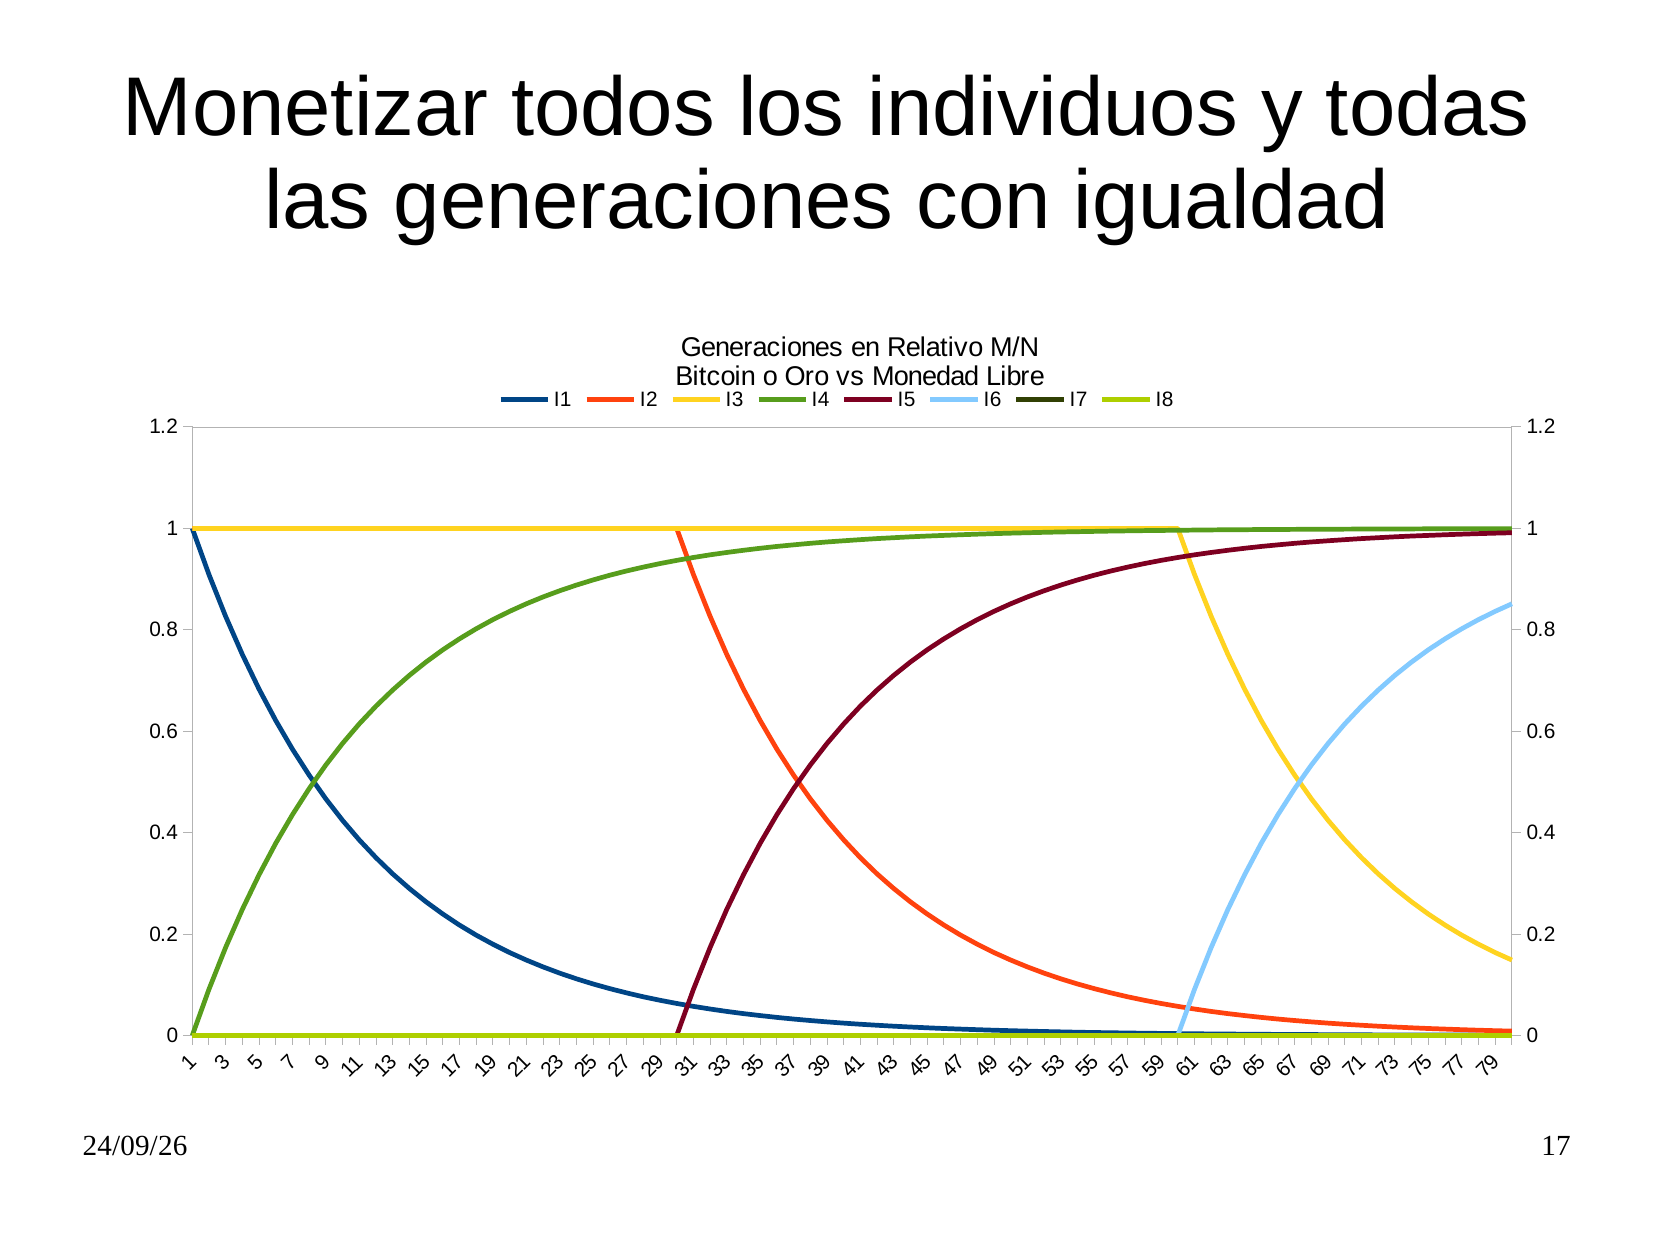

# Monetizar todos los individuos y todas las generaciones con igualdad
### Chart: Generaciones en Relativo M/N
Bitcoin o Oro vs Monedad Libre
| Category | I1 | I2 | I3 | I5 | I6 | I7 | I8 | I4 |
|---|---|---|---|---|---|---|---|---|
| 1 | 1.0 | 1.0 | 1.0 | 0.0 | 0.0 | 0.0 | 0.0 | 0.0 |
| 2 | 0.909090909090909 | 1.0 | 1.0 | 0.0 | 0.0 | 0.0 | 0.0 | 0.0909090909090909 |
| 3 | 0.826446280991735 | 1.0 | 1.0 | 0.0 | 0.0 | 0.0 | 0.0 | 0.173553719008264 |
| 4 | 0.751314800901578 | 1.0 | 1.0 | 0.0 | 0.0 | 0.0 | 0.0 | 0.248685199098422 |
| 5 | 0.683013455365071 | 1.0 | 1.0 | 0.0 | 0.0 | 0.0 | 0.0 | 0.316986544634929 |
| 6 | 0.620921323059155 | 1.0 | 1.0 | 0.0 | 0.0 | 0.0 | 0.0 | 0.379078676940845 |
| 7 | 0.564473930053777 | 1.0 | 1.0 | 0.0 | 0.0 | 0.0 | 0.0 | 0.435526069946223 |
| 8 | 0.513158118230707 | 1.0 | 1.0 | 0.0 | 0.0 | 0.0 | 0.0 | 0.486841881769293 |
| 9 | 0.466507380209733 | 1.0 | 1.0 | 0.0 | 0.0 | 0.0 | 0.0 | 0.533492619790267 |
| 10 | 0.424097618372485 | 1.0 | 1.0 | 0.0 | 0.0 | 0.0 | 0.0 | 0.575902381627515 |
| 11 | 0.385543289429532 | 1.0 | 1.0 | 0.0 | 0.0 | 0.0 | 0.0 | 0.614456710570468 |
| 12 | 0.350493899481393 | 1.0 | 1.0 | 0.0 | 0.0 | 0.0 | 0.0 | 0.649506100518608 |
| 13 | 0.318630817710357 | 1.0 | 1.0 | 0.0 | 0.0 | 0.0 | 0.0 | 0.681369182289643 |
| 14 | 0.289664379736688 | 1.0 | 1.0 | 0.0 | 0.0 | 0.0 | 0.0 | 0.710335620263312 |
| 15 | 0.26333125430608 | 1.0 | 1.0 | 0.0 | 0.0 | 0.0 | 0.0 | 0.73666874569392 |
| 16 | 0.239392049369164 | 1.0 | 1.0 | 0.0 | 0.0 | 0.0 | 0.0 | 0.760607950630837 |
| 17 | 0.217629135790149 | 1.0 | 1.0 | 0.0 | 0.0 | 0.0 | 0.0 | 0.782370864209851 |
| 18 | 0.197844668900135 | 1.0 | 1.0 | 0.0 | 0.0 | 0.0 | 0.0 | 0.802155331099865 |
| 19 | 0.179858789909214 | 1.0 | 1.0 | 0.0 | 0.0 | 0.0 | 0.0 | 0.820141210090786 |
| 20 | 0.163507990826558 | 1.0 | 1.0 | 0.0 | 0.0 | 0.0 | 0.0 | 0.836492009173442 |
| 21 | 0.148643628024144 | 1.0 | 1.0 | 0.0 | 0.0 | 0.0 | 0.0 | 0.851356371975856 |
| 22 | 0.13513057093104 | 1.0 | 1.0 | 0.0 | 0.0 | 0.0 | 0.0 | 0.86486942906896 |
| 23 | 0.122845973573672 | 1.0 | 1.0 | 0.0 | 0.0 | 0.0 | 0.0 | 0.877154026426327 |
| 24 | 0.111678157794248 | 1.0 | 1.0 | 0.0 | 0.0 | 0.0 | 0.0 | 0.888321842205752 |
| 25 | 0.101525597994771 | 1.0 | 1.0 | 0.0 | 0.0 | 0.0 | 0.0 | 0.898474402005229 |
| 26 | 0.0922959981770642 | 1.0 | 1.0 | 0.0 | 0.0 | 0.0 | 0.0 | 0.907704001822936 |
| 27 | 0.0839054528882402 | 1.0 | 1.0 | 0.0 | 0.0 | 0.0 | 0.0 | 0.91609454711176 |
| 28 | 0.0762776844438547 | 1.0 | 1.0 | 0.0 | 0.0 | 0.0 | 0.0 | 0.923722315556145 |
| 29 | 0.0693433494944134 | 1.0 | 1.0 | 0.0 | 0.0 | 0.0 | 0.0 | 0.930656650505587 |
| 30 | 0.0630394086312849 | 1.0 | 1.0 | 0.0 | 0.0 | 0.0 | 0.0 | 0.936960591368715 |
| 31 | 0.0573085533011681 | 0.909090909090909 | 1.0 | 0.0909090909090909 | 0.0 | 0.0 | 0.0 | 0.942691446698832 |
| 32 | 0.0520986848192437 | 0.826446280991735 | 1.0 | 0.173553719008264 | 0.0 | 0.0 | 0.0 | 0.947901315180756 |
| 33 | 0.047362440744767 | 0.751314800901578 | 1.0 | 0.248685199098422 | 0.0 | 0.0 | 0.0 | 0.952637559255233 |
| 34 | 0.0430567643134245 | 0.683013455365071 | 1.0 | 0.316986544634929 | 0.0 | 0.0 | 0.0 | 0.956943235686575 |
| 35 | 0.0391425130122041 | 0.620921323059155 | 1.0 | 0.379078676940845 | 0.0 | 0.0 | 0.0 | 0.960857486987796 |
| 36 | 0.0355841027383674 | 0.564473930053777 | 1.0 | 0.435526069946222 | 0.0 | 0.0 | 0.0 | 0.964415897261632 |
| 37 | 0.0323491843076067 | 0.513158118230707 | 1.0 | 0.486841881769293 | 0.0 | 0.0 | 0.0 | 0.967650815692393 |
| 38 | 0.0294083493705516 | 0.466507380209733 | 1.0 | 0.533492619790267 | 0.0 | 0.0 | 0.0 | 0.970591650629448 |
| 39 | 0.0267348630641378 | 0.424097618372485 | 1.0 | 0.575902381627515 | 0.0 | 0.0 | 0.0 | 0.973265136935862 |
| 40 | 0.024304420967398 | 0.385543289429532 | 1.0 | 0.614456710570468 | 0.0 | 0.0 | 0.0 | 0.975695579032602 |
| 41 | 0.02209492815218 | 0.350493899481393 | 1.0 | 0.649506100518607 | 0.0 | 0.0 | 0.0 | 0.97790507184782 |
| 42 | 0.0200862983201636 | 0.318630817710357 | 1.0 | 0.681369182289643 | 0.0 | 0.0 | 0.0 | 0.979913701679836 |
| 43 | 0.0182602712001488 | 0.289664379736688 | 1.0 | 0.710335620263312 | 0.0 | 0.0 | 0.0 | 0.981739728799851 |
| 44 | 0.0166002465455898 | 0.26333125430608 | 1.0 | 0.73666874569392 | 0.0 | 0.0 | 0.0 | 0.98339975345441 |
| 45 | 0.0150911332232634 | 0.239392049369164 | 1.0 | 0.760607950630836 | 0.0 | 0.0 | 0.0 | 0.984908866776737 |
| 46 | 0.0137192120211486 | 0.217629135790149 | 1.0 | 0.782370864209851 | 0.0 | 0.0 | 0.0 | 0.986280787978851 |
| 47 | 0.0124720109283169 | 0.197844668900135 | 1.0 | 0.802155331099865 | 0.0 | 0.0 | 0.0 | 0.987527989071683 |
| 48 | 0.0113381917530154 | 0.179858789909214 | 1.0 | 0.820141210090786 | 0.0 | 0.0 | 0.0 | 0.988661808246985 |
| 49 | 0.0103074470481958 | 0.163507990826558 | 1.0 | 0.836492009173442 | 0.0 | 0.0 | 0.0 | 0.989692552951804 |
| 50 | 0.0093704064074507 | 0.148643628024144 | 1.0 | 0.851356371975856 | 0.0 | 0.0 | 0.0 | 0.990629593592549 |
| 51 | 0.00851855127950064 | 0.13513057093104 | 1.0 | 0.86486942906896 | 0.0 | 0.0 | 0.0 | 0.991481448720499 |
| 52 | 0.00774413752681876 | 0.122845973573672 | 1.0 | 0.877154026426327 | 0.0 | 0.0 | 0.0 | 0.992255862473181 |
| 53 | 0.00704012502438069 | 0.111678157794248 | 1.0 | 0.888321842205752 | 0.0 | 0.0 | 0.0 | 0.992959874975619 |
| 54 | 0.0064001136585279 | 0.101525597994771 | 1.0 | 0.898474402005229 | 0.0 | 0.0 | 0.0 | 0.993599886341472 |
| 55 | 0.00581828514411628 | 0.0922959981770642 | 1.0 | 0.907704001822936 | 0.0 | 0.0 | 0.0 | 0.994181714855884 |
| 56 | 0.0052893501310148 | 0.0839054528882402 | 1.0 | 0.91609454711176 | 0.0 | 0.0 | 0.0 | 0.994710649868985 |
| 57 | 0.00480850011910436 | 0.0762776844438547 | 1.0 | 0.923722315556145 | 0.0 | 0.0 | 0.0 | 0.995191499880896 |
| 58 | 0.00437136374464033 | 0.0693433494944134 | 1.0 | 0.930656650505587 | 0.0 | 0.0 | 0.0 | 0.99562863625536 |
| 59 | 0.00397396704058212 | 0.0630394086312849 | 1.0 | 0.936960591368715 | 0.0 | 0.0 | 0.0 | 0.996026032959418 |
| 60 | 0.00361269730962011 | 0.0573085533011681 | 1.0 | 0.942691446698832 | 0.0 | 0.0 | 0.0 | 0.99638730269038 |
| 61 | 0.00328427028147282 | 0.0520986848192437 | 0.909090909090909 | 0.947901315180756 | 0.0909090909090909 | 0.0 | 0.0 | 0.996715729718527 |
| 62 | 0.00298570025588438 | 0.047362440744767 | 0.826446280991735 | 0.952637559255233 | 0.173553719008264 | 0.0 | 0.0 | 0.997014299744115 |
| 63 | 0.00271427295989489 | 0.0430567643134246 | 0.751314800901578 | 0.956943235686576 | 0.248685199098422 | 0.0 | 0.0 | 0.997285727040105 |
| 64 | 0.00246752087263172 | 0.0391425130122041 | 0.683013455365071 | 0.960857486987796 | 0.316986544634929 | 0.0 | 0.0 | 0.997532479127368 |
| 65 | 0.00224320079330157 | 0.0355841027383674 | 0.620921323059155 | 0.964415897261632 | 0.379078676940845 | 0.0 | 0.0 | 0.997756799206698 |
| 66 | 0.00203927344845597 | 0.0323491843076067 | 0.564473930053777 | 0.967650815692393 | 0.435526069946222 | 0.0 | 0.0 | 0.997960726551544 |
| 67 | 0.00185388495314179 | 0.0294083493705516 | 0.513158118230707 | 0.970591650629448 | 0.486841881769293 | 0.0 | 0.0 | 0.998146115046858 |
| 68 | 0.00168534995740163 | 0.0267348630641378 | 0.466507380209733 | 0.973265136935862 | 0.533492619790267 | 0.0 | 0.0 | 0.998314650042598 |
| 69 | 0.00153213632491057 | 0.024304420967398 | 0.424097618372485 | 0.975695579032602 | 0.575902381627515 | 0.0 | 0.0 | 0.998467863675089 |
| 70 | 0.00139285120446415 | 0.02209492815218 | 0.385543289429532 | 0.97790507184782 | 0.614456710570468 | 0.0 | 0.0 | 0.998607148795536 |
| 71 | 0.00126622836769469 | 0.0200862983201636 | 0.350493899481392 | 0.979913701679836 | 0.649506100518607 | 0.0 | 0.0 | 0.998733771632305 |
| 72 | 0.00115111669790426 | 0.0182602712001488 | 0.318630817710357 | 0.981739728799851 | 0.681369182289643 | 0.0 | 0.0 | 0.998848883302096 |
| 73 | 0.00104646972536751 | 0.0166002465455898 | 0.289664379736688 | 0.98339975345441 | 0.710335620263312 | 0.0 | 0.0 | 0.998953530274632 |
| 74 | 0.000951336113970463 | 0.0150911332232634 | 0.26333125430608 | 0.984908866776737 | 0.73666874569392 | 0.0 | 0.0 | 0.99904866388603 |
| 75 | 0.000864851012700421 | 0.0137192120211486 | 0.239392049369164 | 0.986280787978851 | 0.760607950630836 | 0.0 | 0.0 | 0.9991351489873 |
| 76 | 0.000786228193364019 | 0.0124720109283169 | 0.217629135790149 | 0.987527989071683 | 0.782370864209851 | 0.0 | 0.0 | 0.999213771806636 |
| 77 | 0.000714752903058199 | 0.0113381917530154 | 0.197844668900135 | 0.988661808246985 | 0.802155331099865 | 0.0 | 0.0 | 0.999285247096942 |
| 78 | 0.000649775366416545 | 0.0103074470481958 | 0.179858789909214 | 0.989692552951804 | 0.820141210090786 | 0.0 | 0.0 | 0.999350224633584 |
| 79 | 0.000590704878560495 | 0.0093704064074507 | 0.163507990826558 | 0.990629593592549 | 0.836492009173442 | 0.0 | 0.0 | 0.999409295121439 |
17